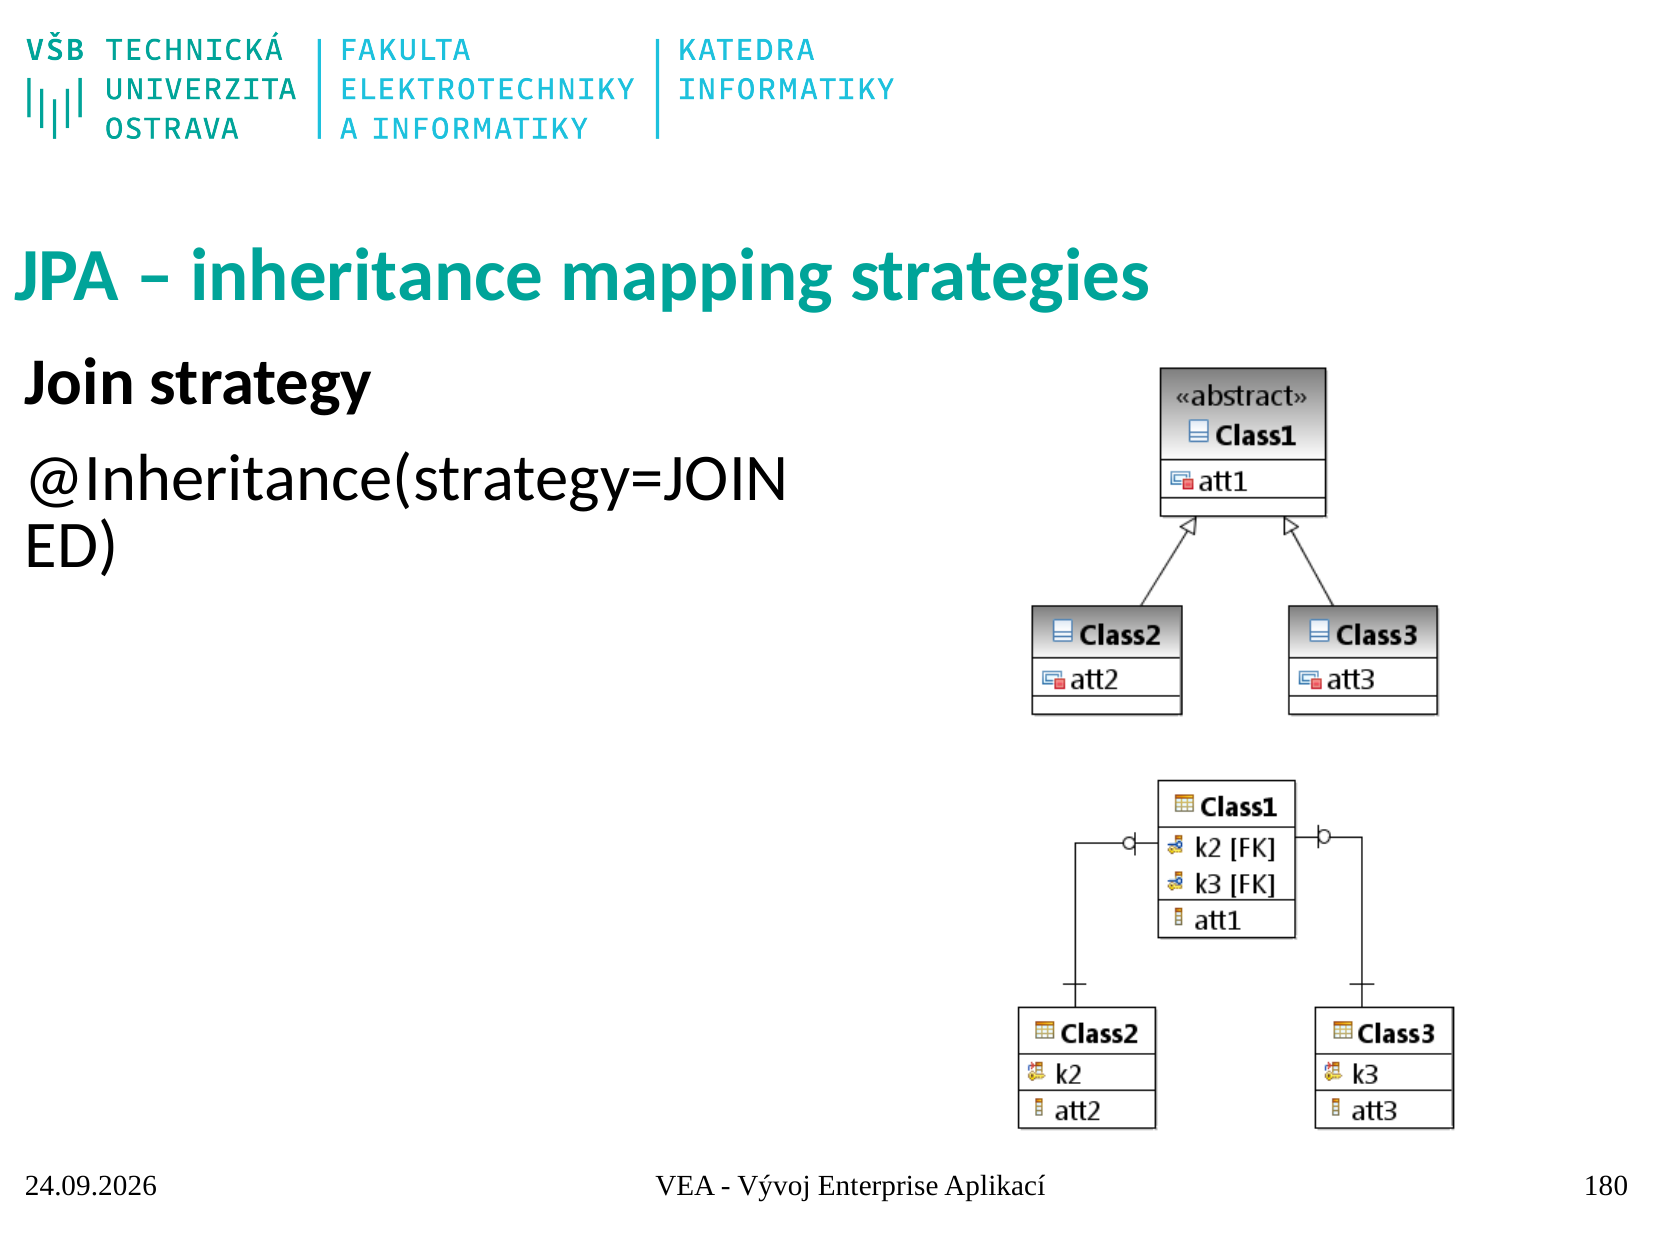

JPA – inheritance mapping strategies
# Join strategy
@Inheritance(strategy=JOINED)
VEA - Vývoj Enterprise Aplikací
180